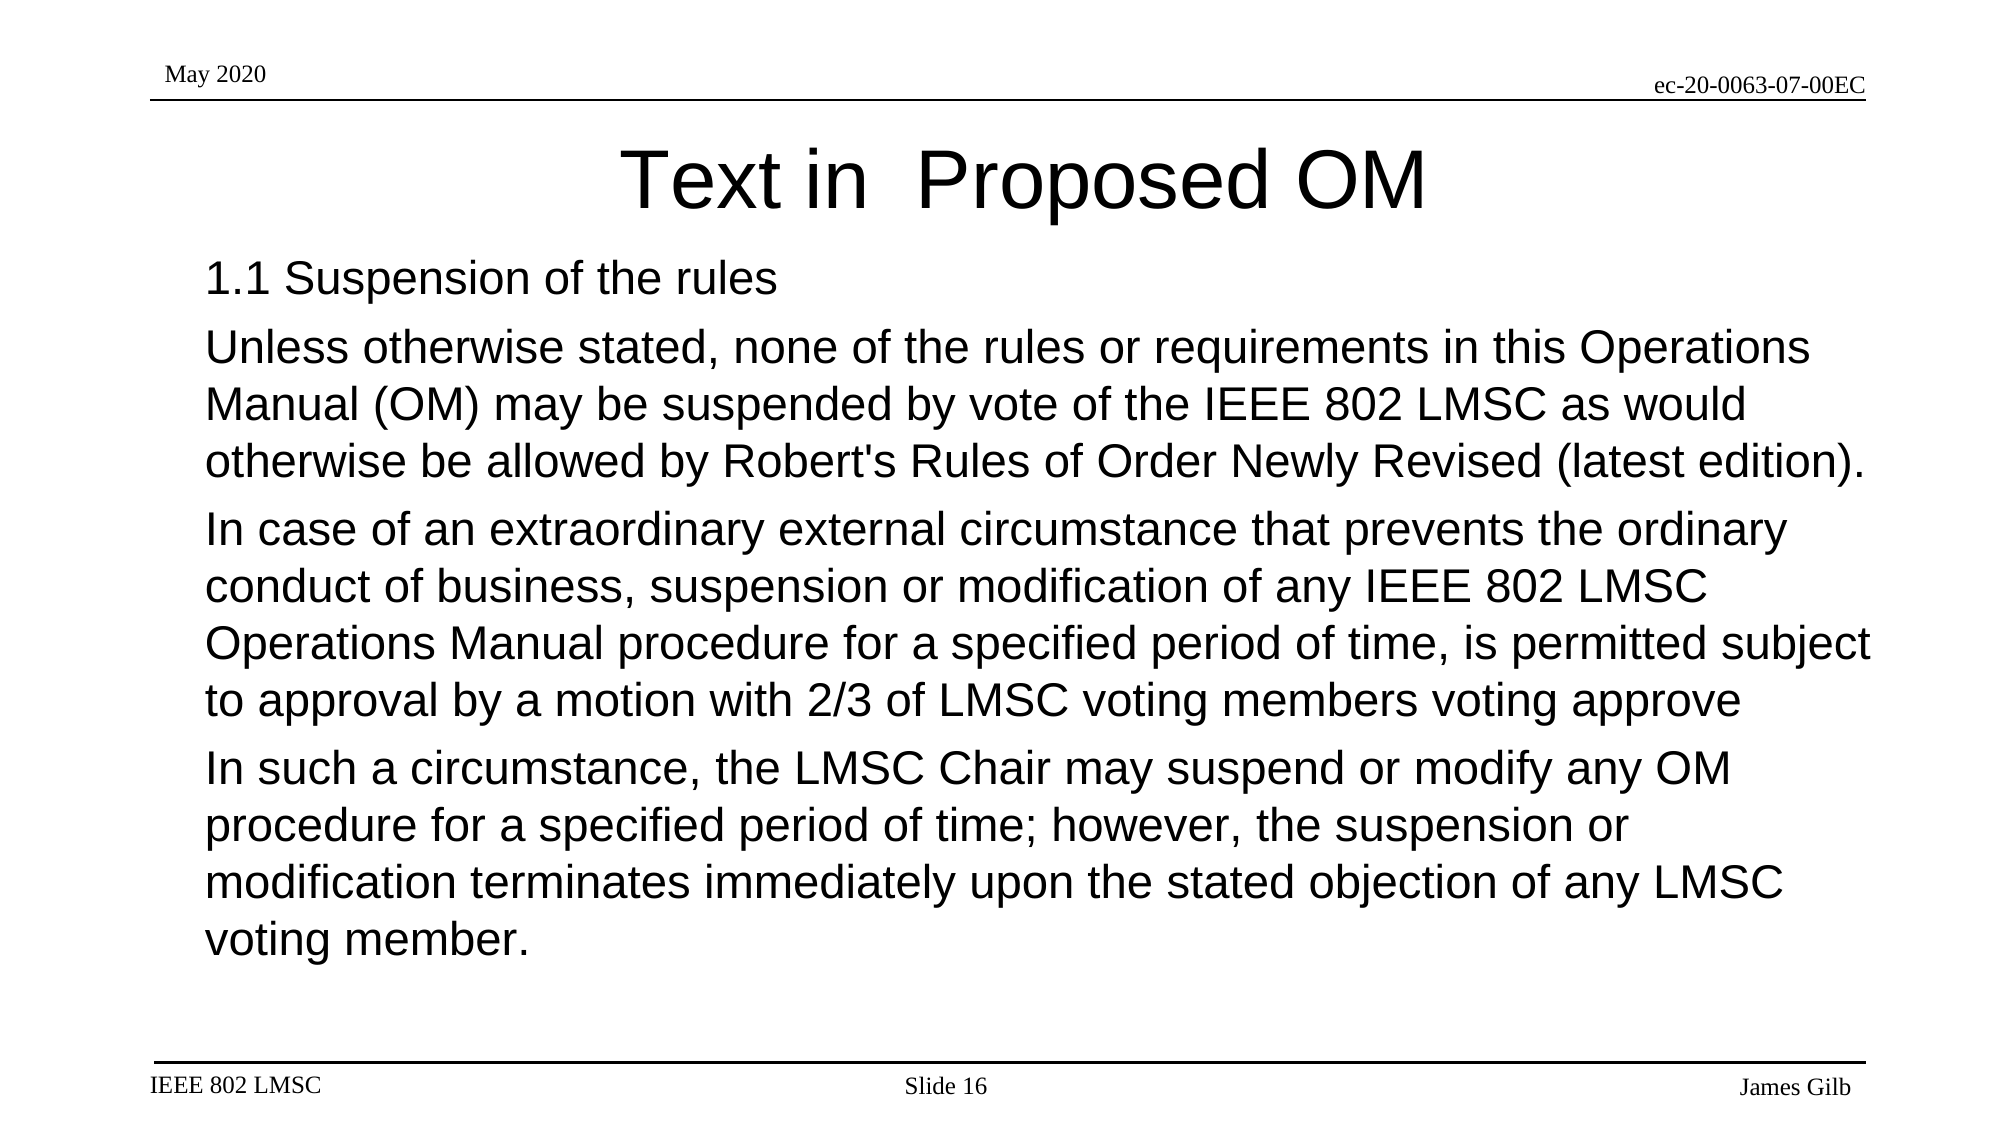

# Text in Proposed OM
1.1 Suspension of the rules
Unless otherwise stated, none of the rules or requirements in this Operations Manual (OM) may be suspended by vote of the IEEE 802 LMSC as would otherwise be allowed by Robert's Rules of Order Newly Revised (latest edition).
In case of an extraordinary external circumstance that prevents the ordinary conduct of business, suspension or modification of any IEEE 802 LMSC Operations Manual procedure for a specified period of time, is permitted subject to approval by a motion with 2/3 of LMSC voting members voting approve
In such a circumstance, the LMSC Chair may suspend or modify any OM procedure for a specified period of time; however, the suspension or modification terminates immediately upon the stated objection of any LMSC voting member.
16